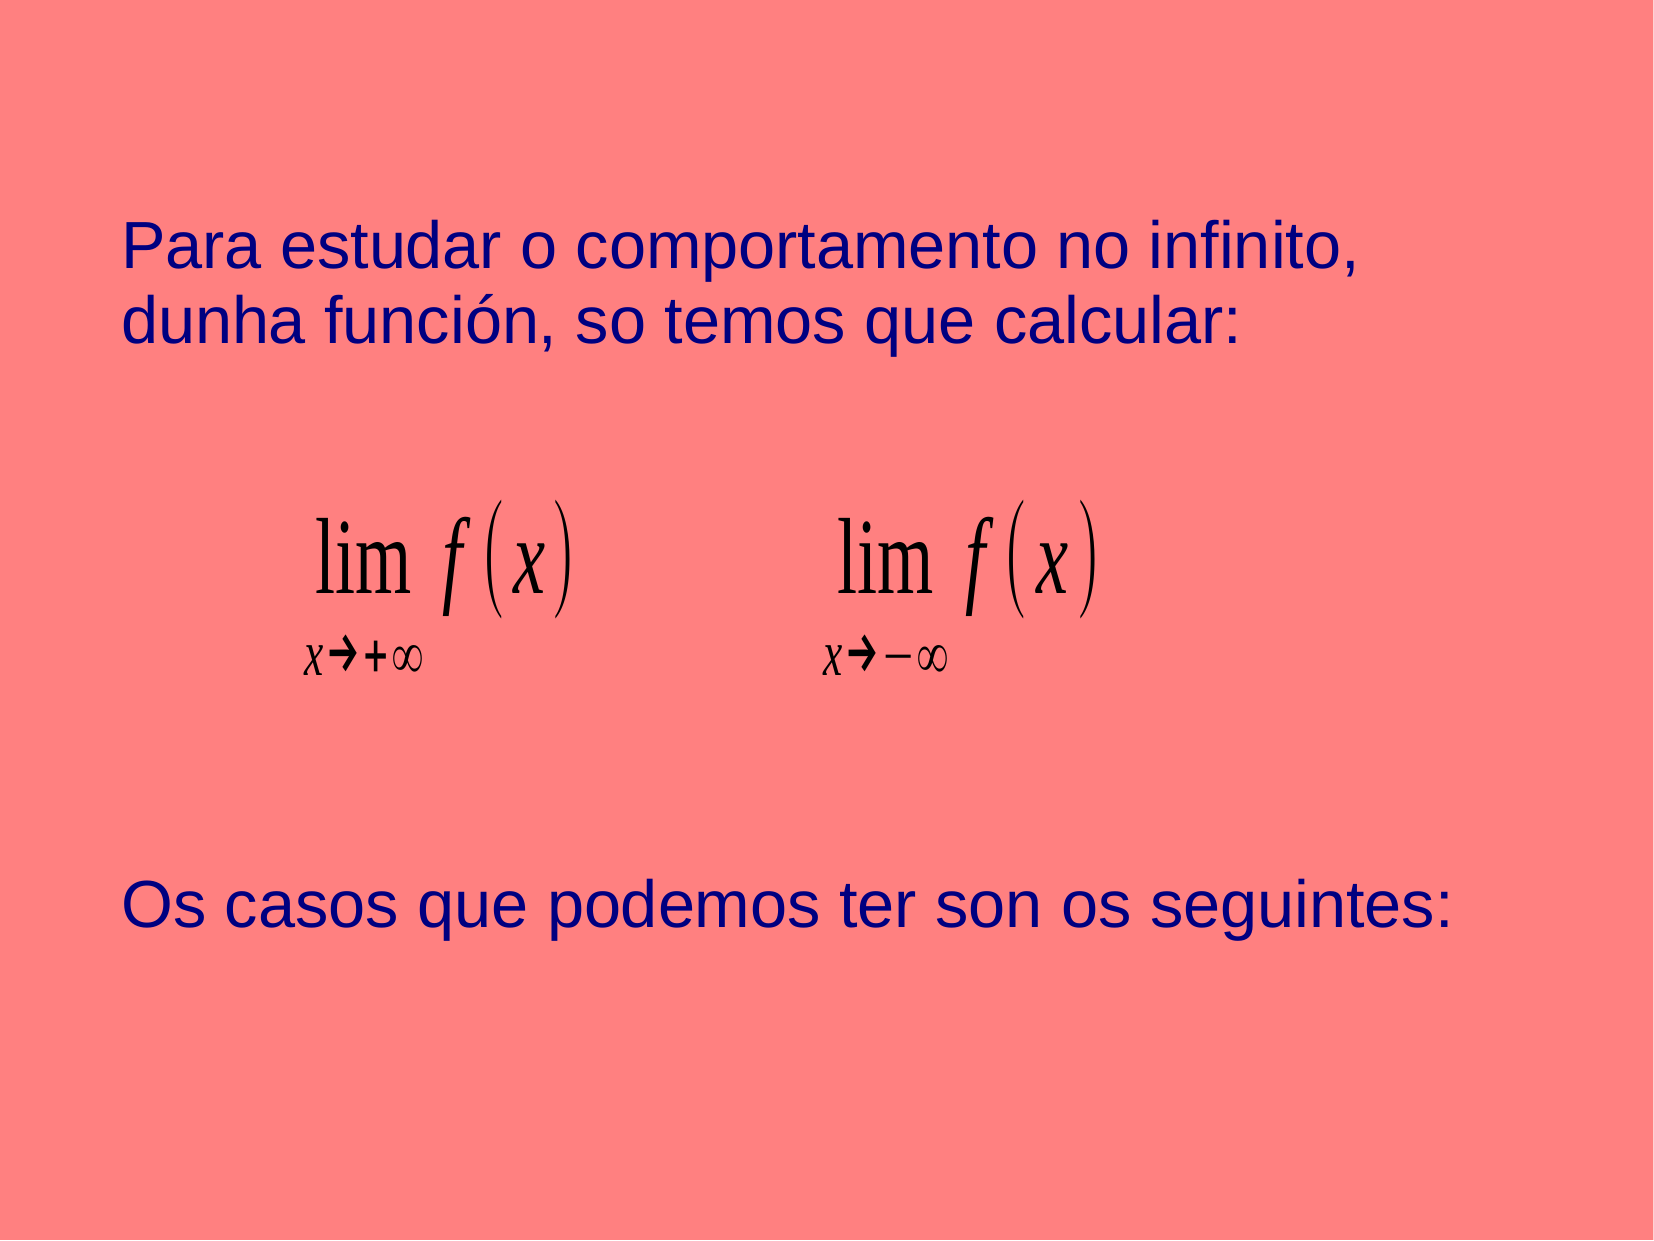

Para estudar o comportamento no infinito, dunha función, so temos que calcular:
Os casos que podemos ter son os seguintes: